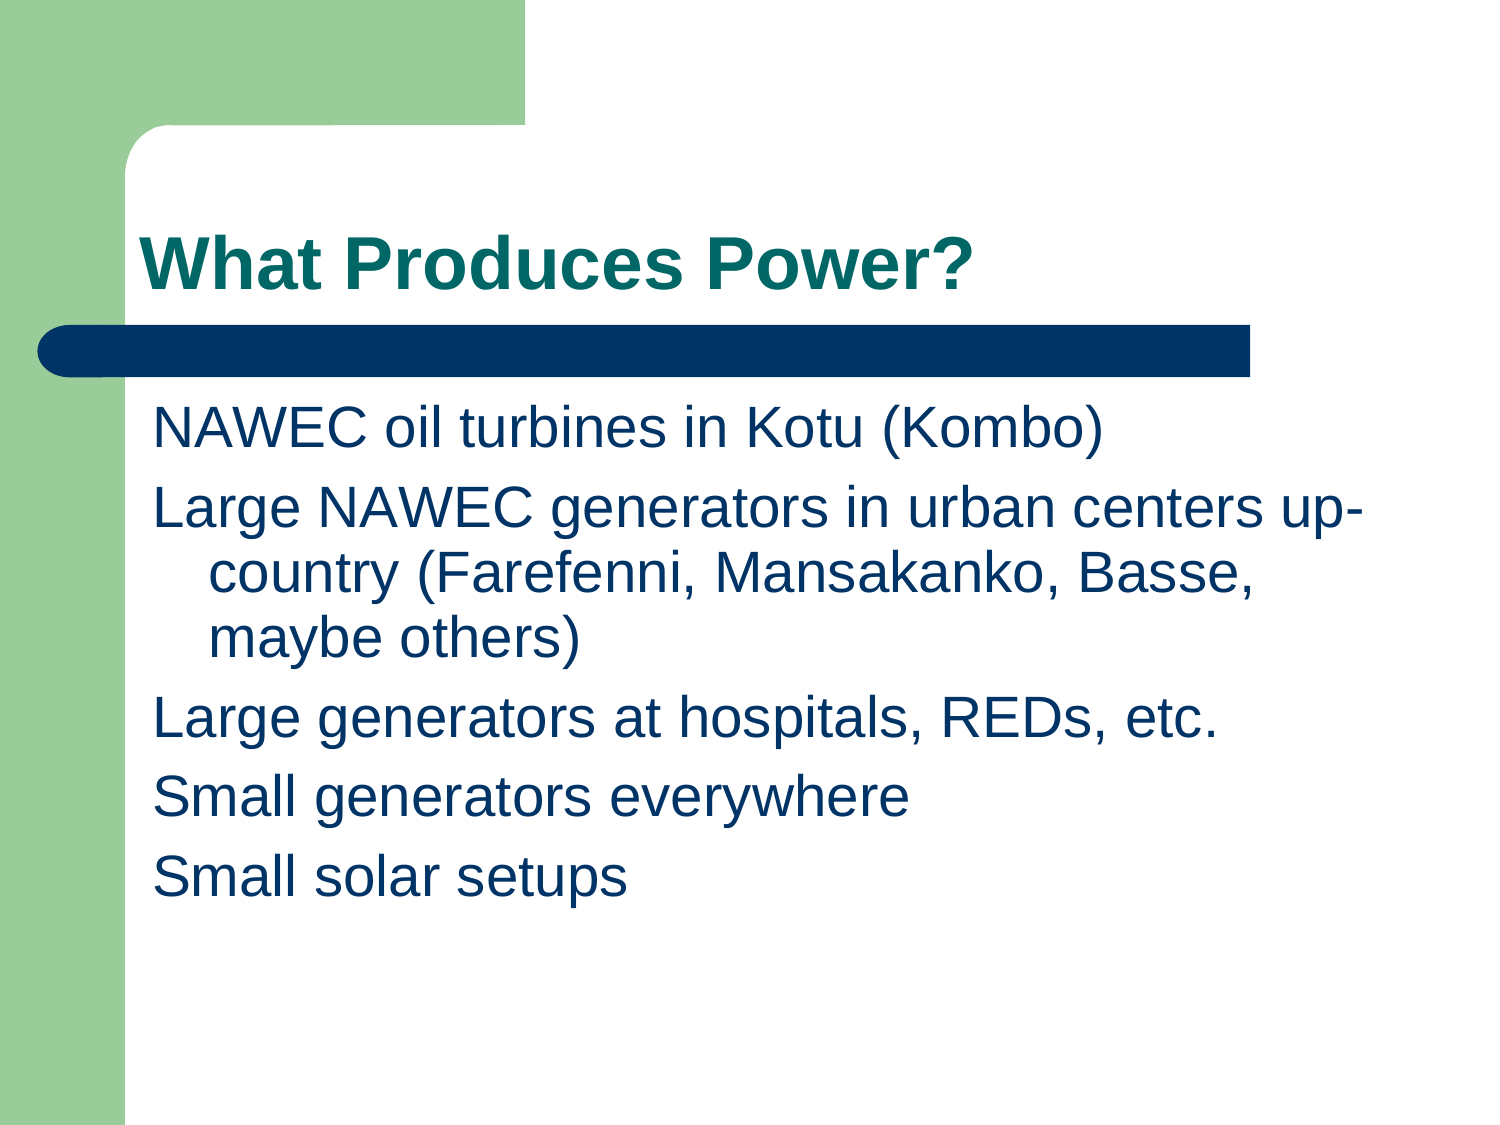

# What Produces Power?
NAWEC oil turbines in Kotu (Kombo)
Large NAWEC generators in urban centers up-country (Farefenni, Mansakanko, Basse, maybe others)
Large generators at hospitals, REDs, etc.
Small generators everywhere
Small solar setups